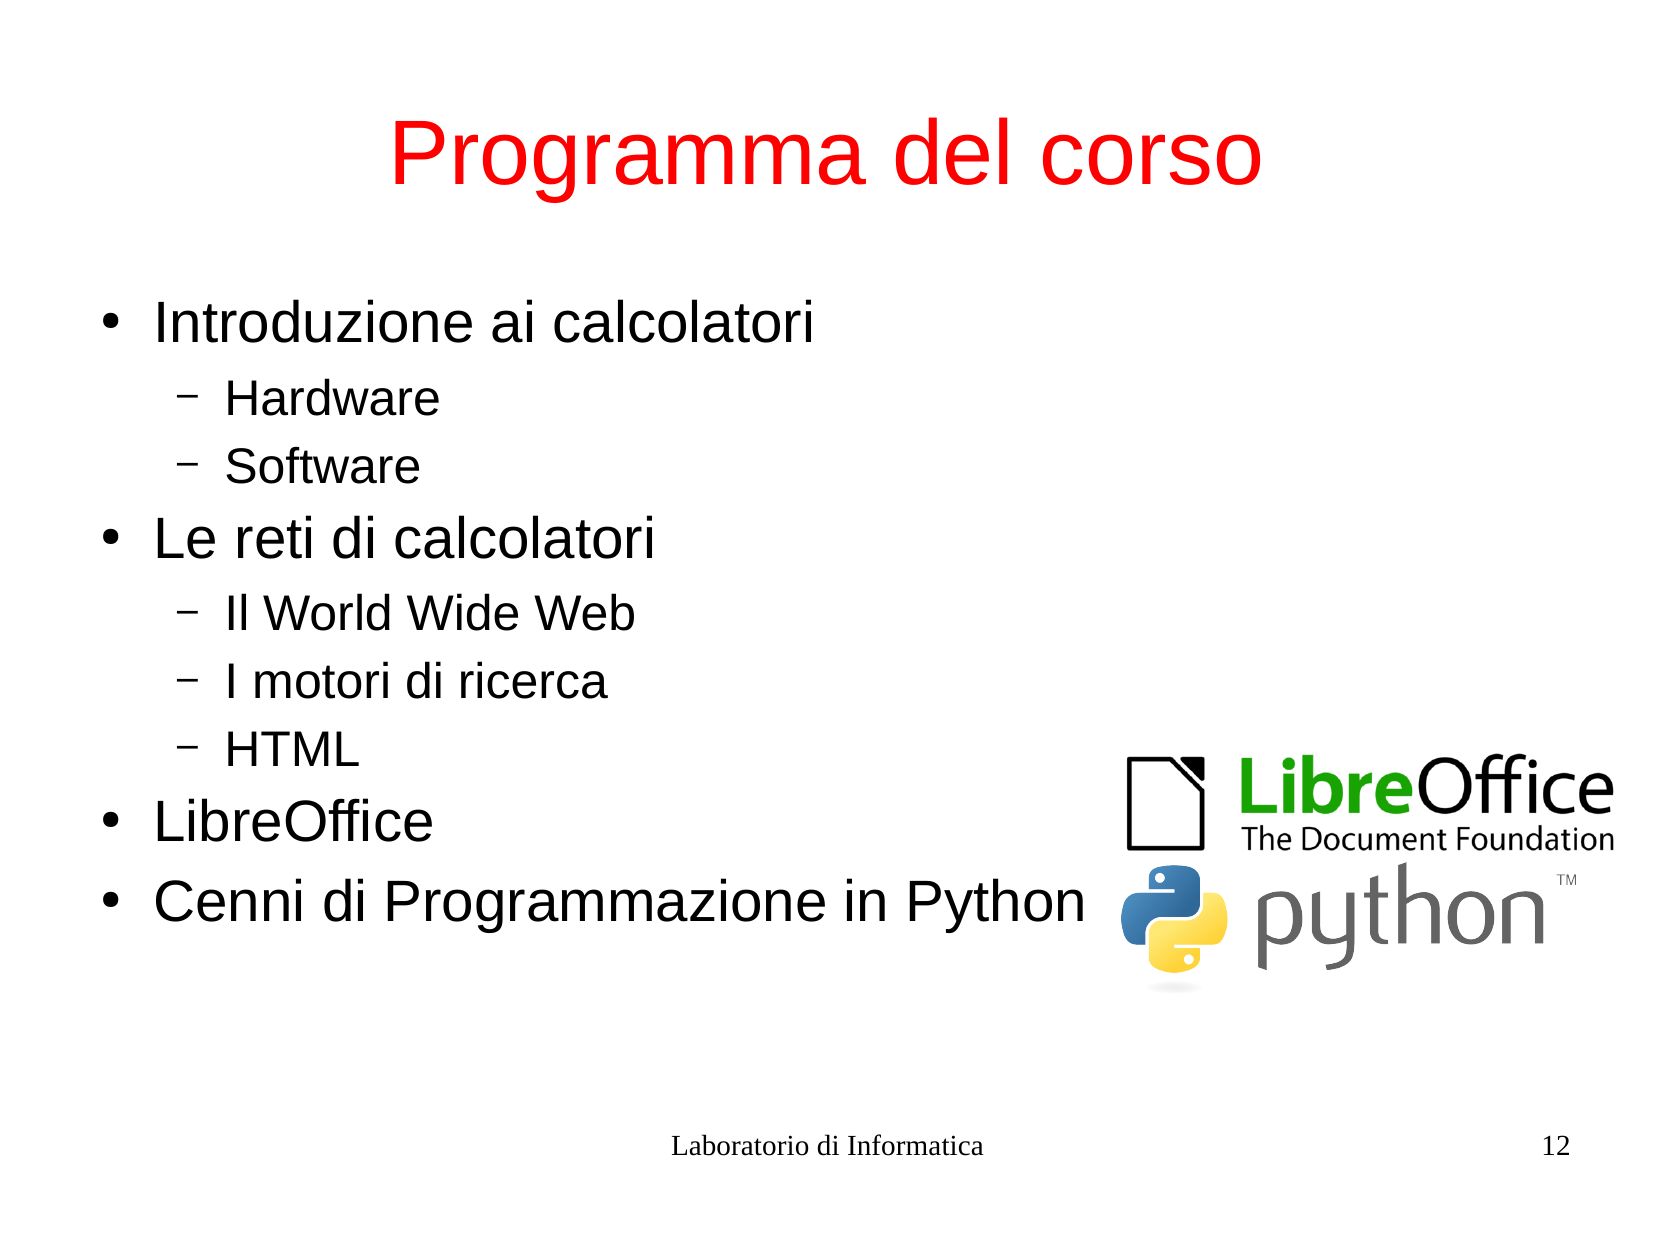

# Programma del corso
Introduzione ai calcolatori
Hardware
Software
Le reti di calcolatori
Il World Wide Web
I motori di ricerca
HTML
LibreOffice
Cenni di Programmazione in Python
Laboratorio di Informatica
12